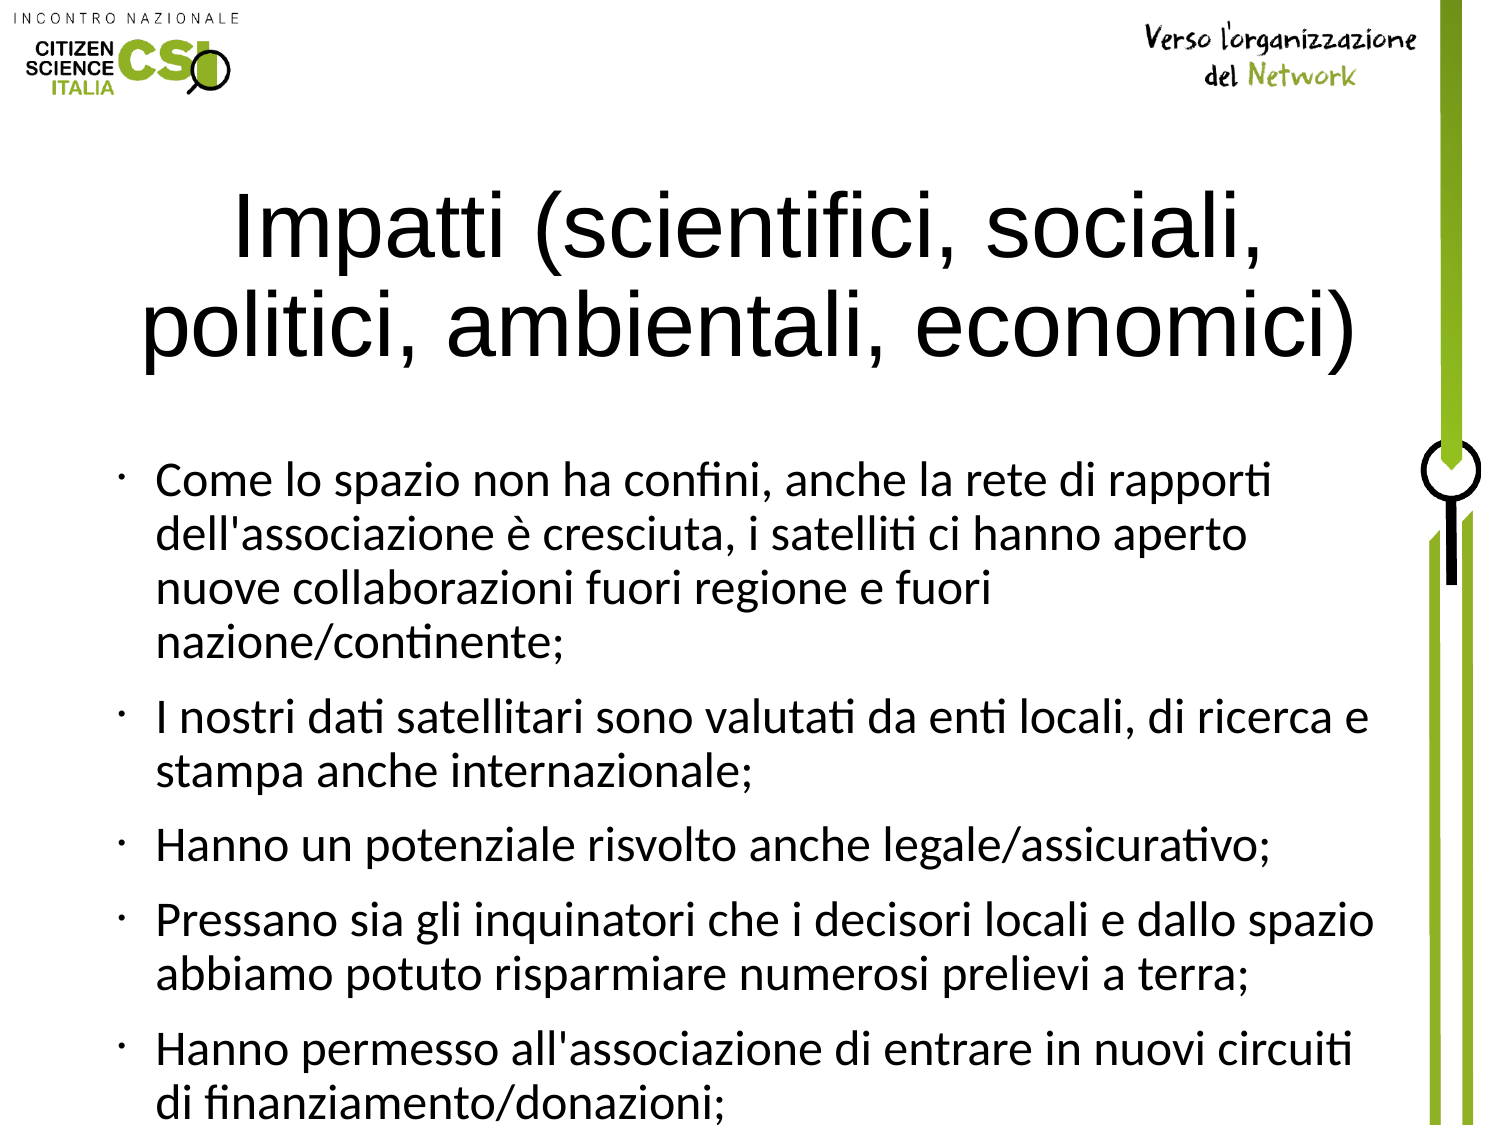

# Impatti (scientifici, sociali, politici, ambientali, economici)
Come lo spazio non ha confini, anche la rete di rapporti dell'associazione è cresciuta, i satelliti ci hanno aperto nuove collaborazioni fuori regione e fuori nazione/continente;
I nostri dati satellitari sono valutati da enti locali, di ricerca e stampa anche internazionale;
Hanno un potenziale risvolto anche legale/assicurativo;
Pressano sia gli inquinatori che i decisori locali e dallo spazio abbiamo potuto risparmiare numerosi prelievi a terra;
Hanno permesso all'associazione di entrare in nuovi circuiti di finanziamento/donazioni;